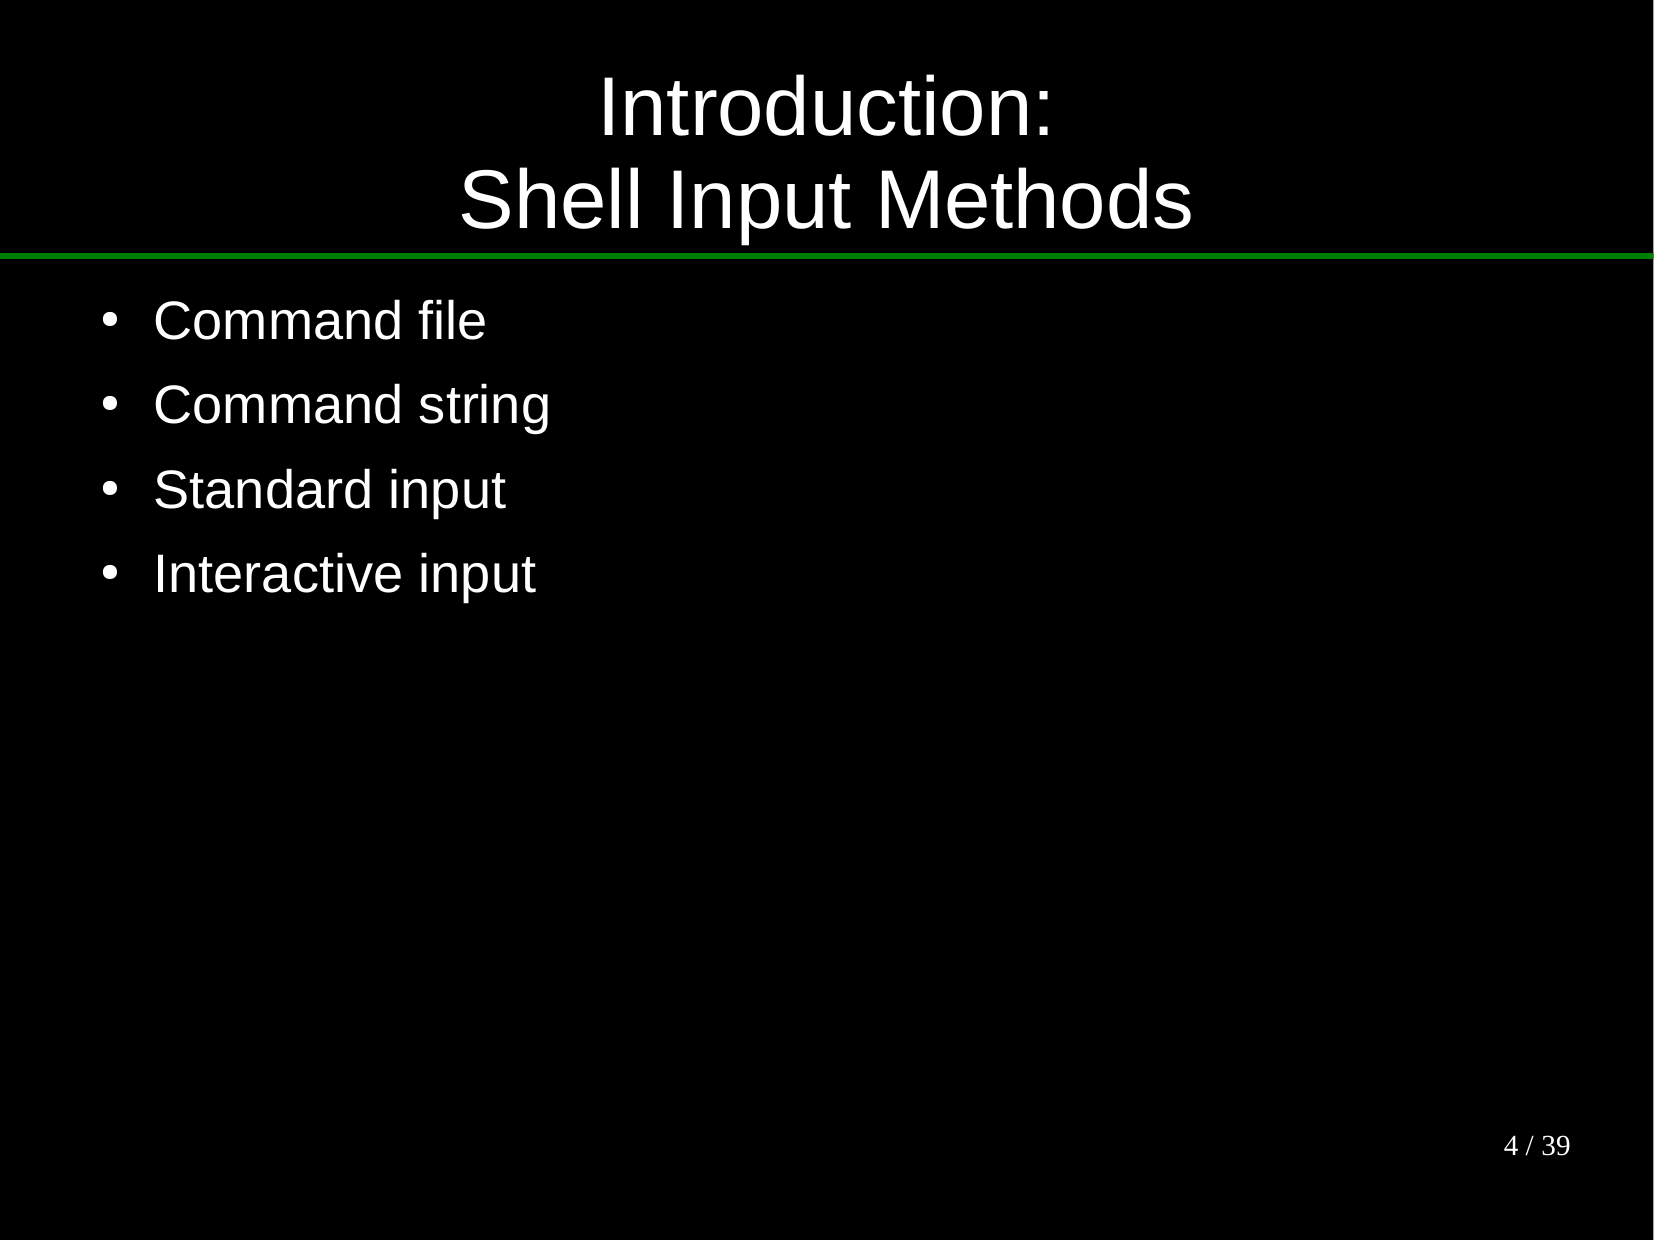

# Introduction: Shell Input Methods
Command file
Command string
Standard input
Interactive input
4